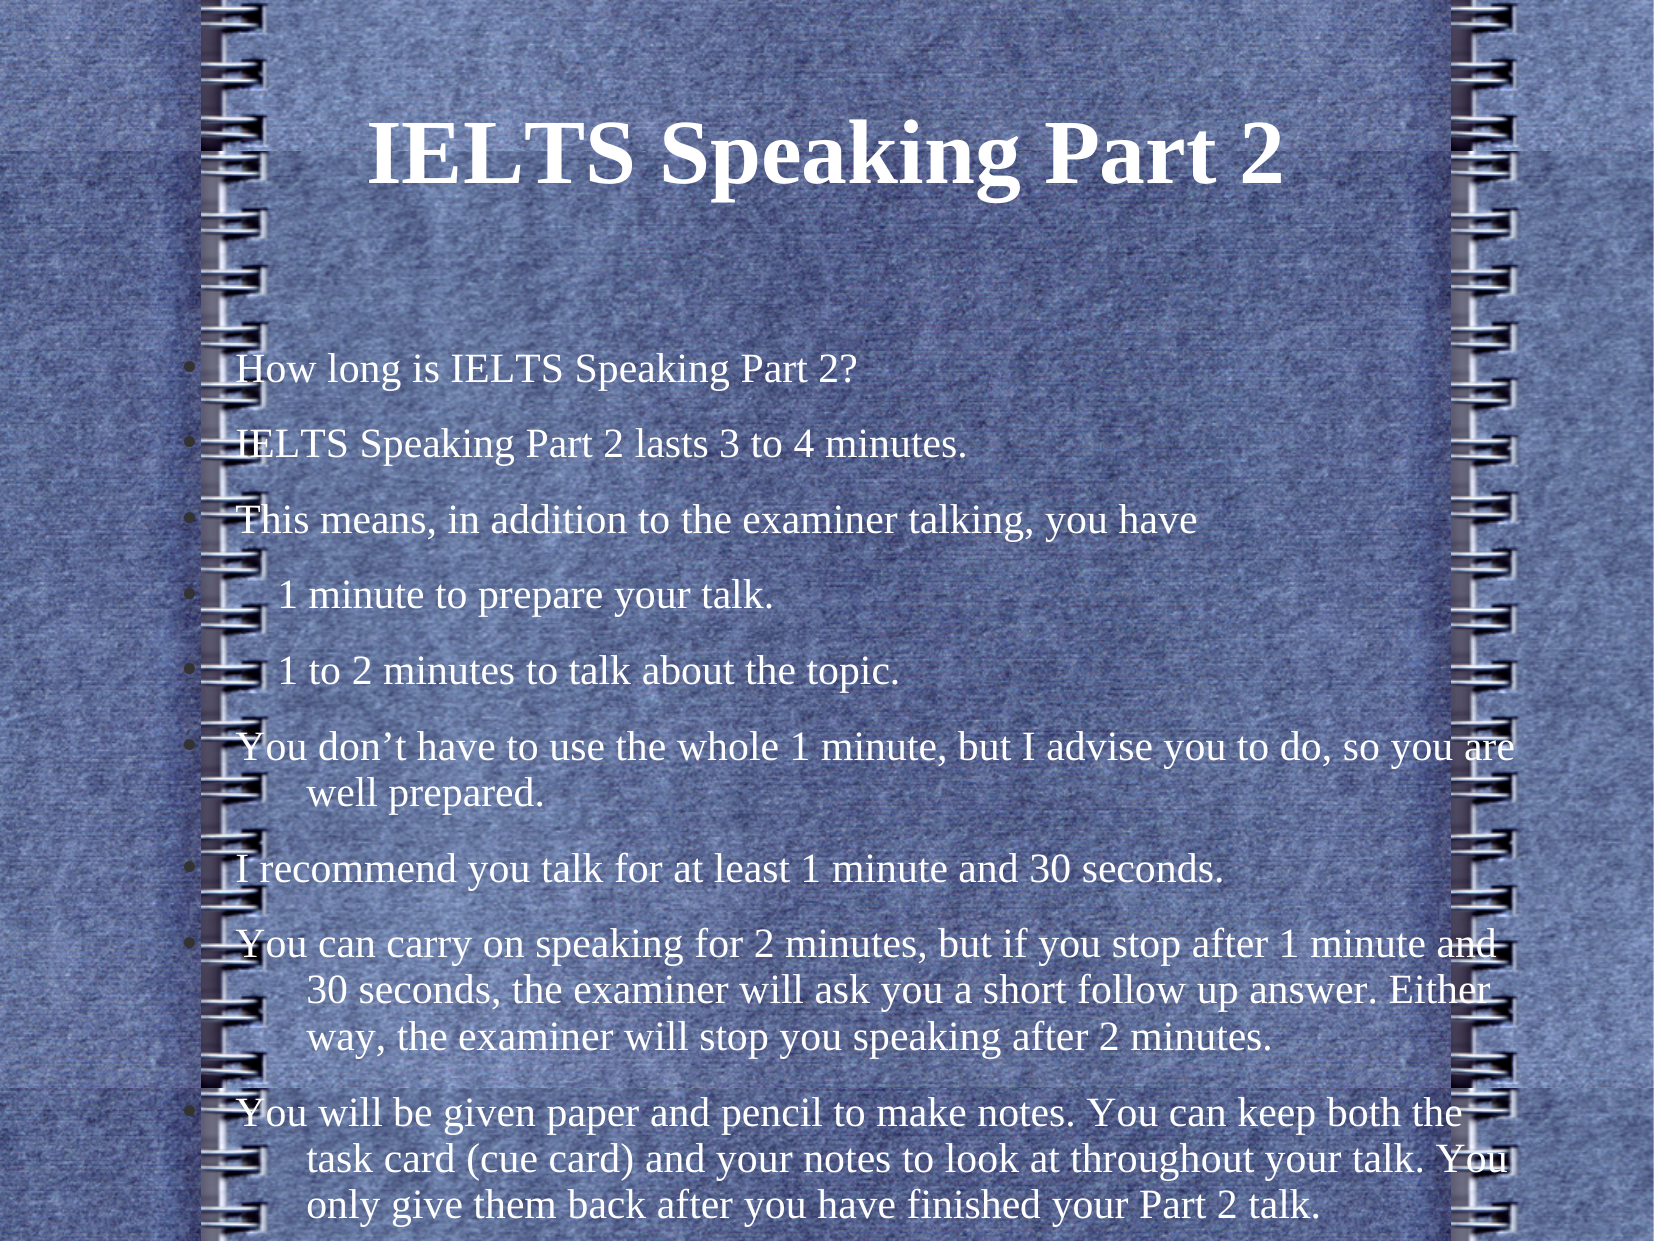

# IELTS Speaking Part 2
How long is IELTS Speaking Part 2?
IELTS Speaking Part 2 lasts 3 to 4 minutes.
This means, in addition to the examiner talking, you have
 1 minute to prepare your talk.
 1 to 2 minutes to talk about the topic.
You don’t have to use the whole 1 minute, but I advise you to do, so you are well prepared.
I recommend you talk for at least 1 minute and 30 seconds.
You can carry on speaking for 2 minutes, but if you stop after 1 minute and 30 seconds, the examiner will ask you a short follow up answer. Either way, the examiner will stop you speaking after 2 minutes.
You will be given paper and pencil to make notes. You can keep both the task card (cue card) and your notes to look at throughout your talk. You only give them back after you have finished your Part 2 talk.